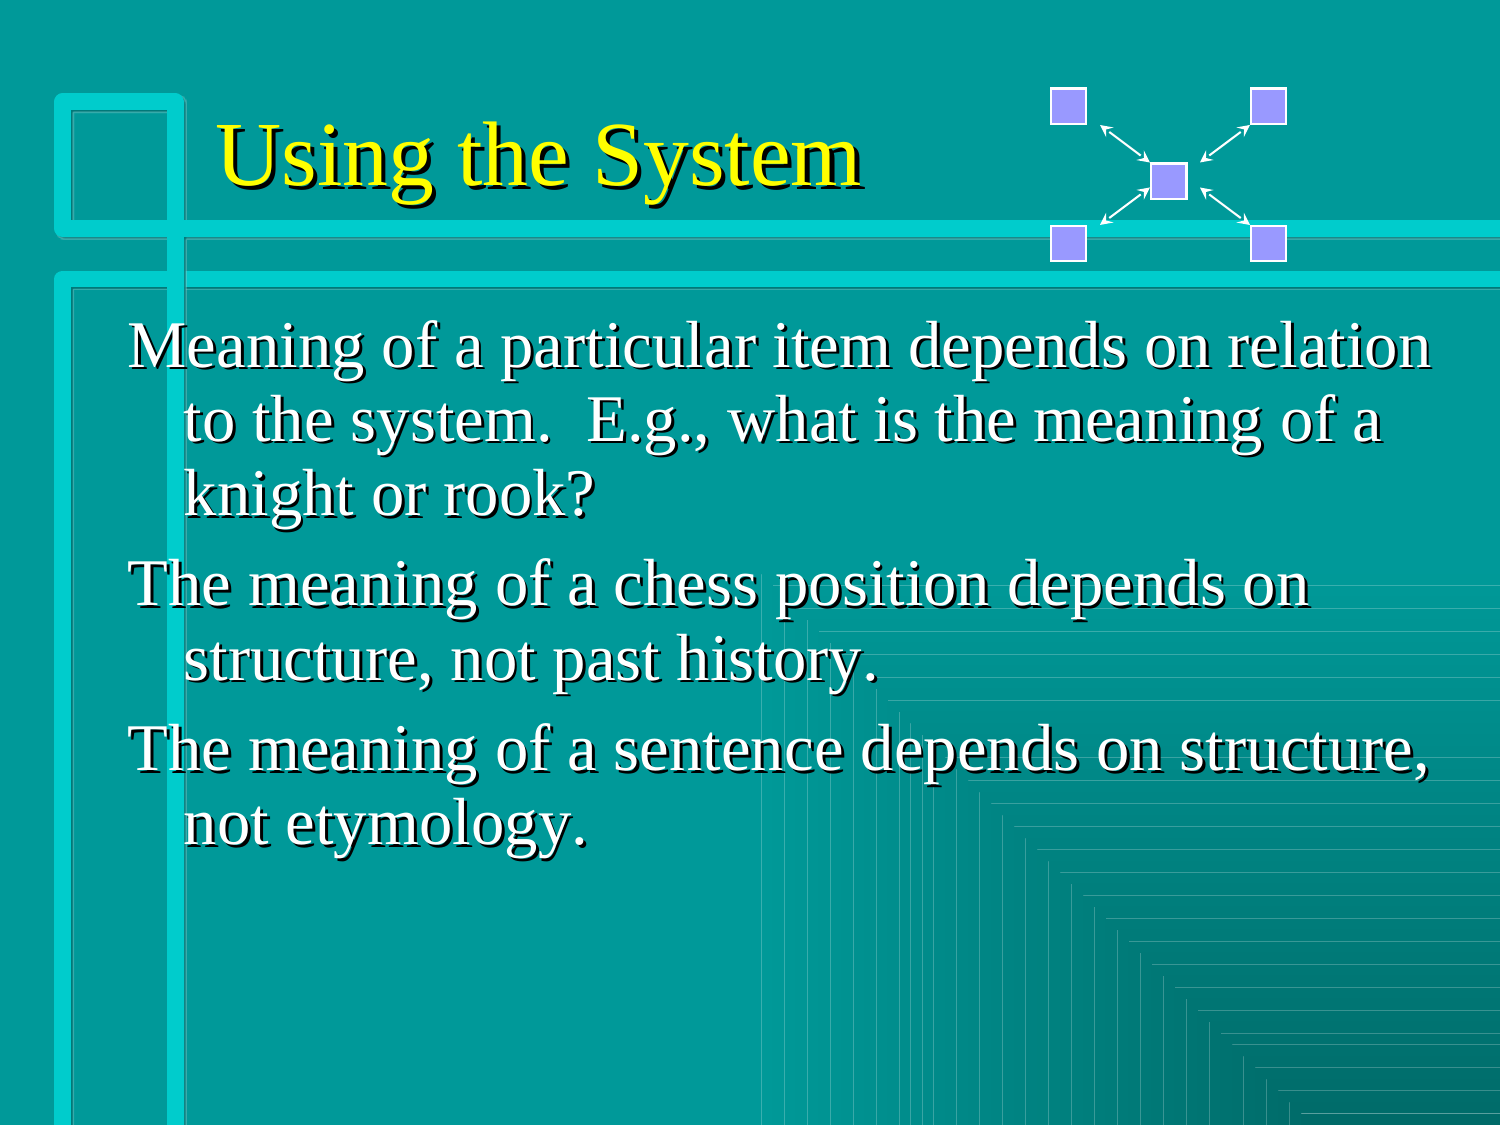

# Using the System
Meaning of a particular item depends on relation to the system. E.g., what is the meaning of a knight or rook?
The meaning of a chess position depends on structure, not past history.
The meaning of a sentence depends on structure, not etymology.